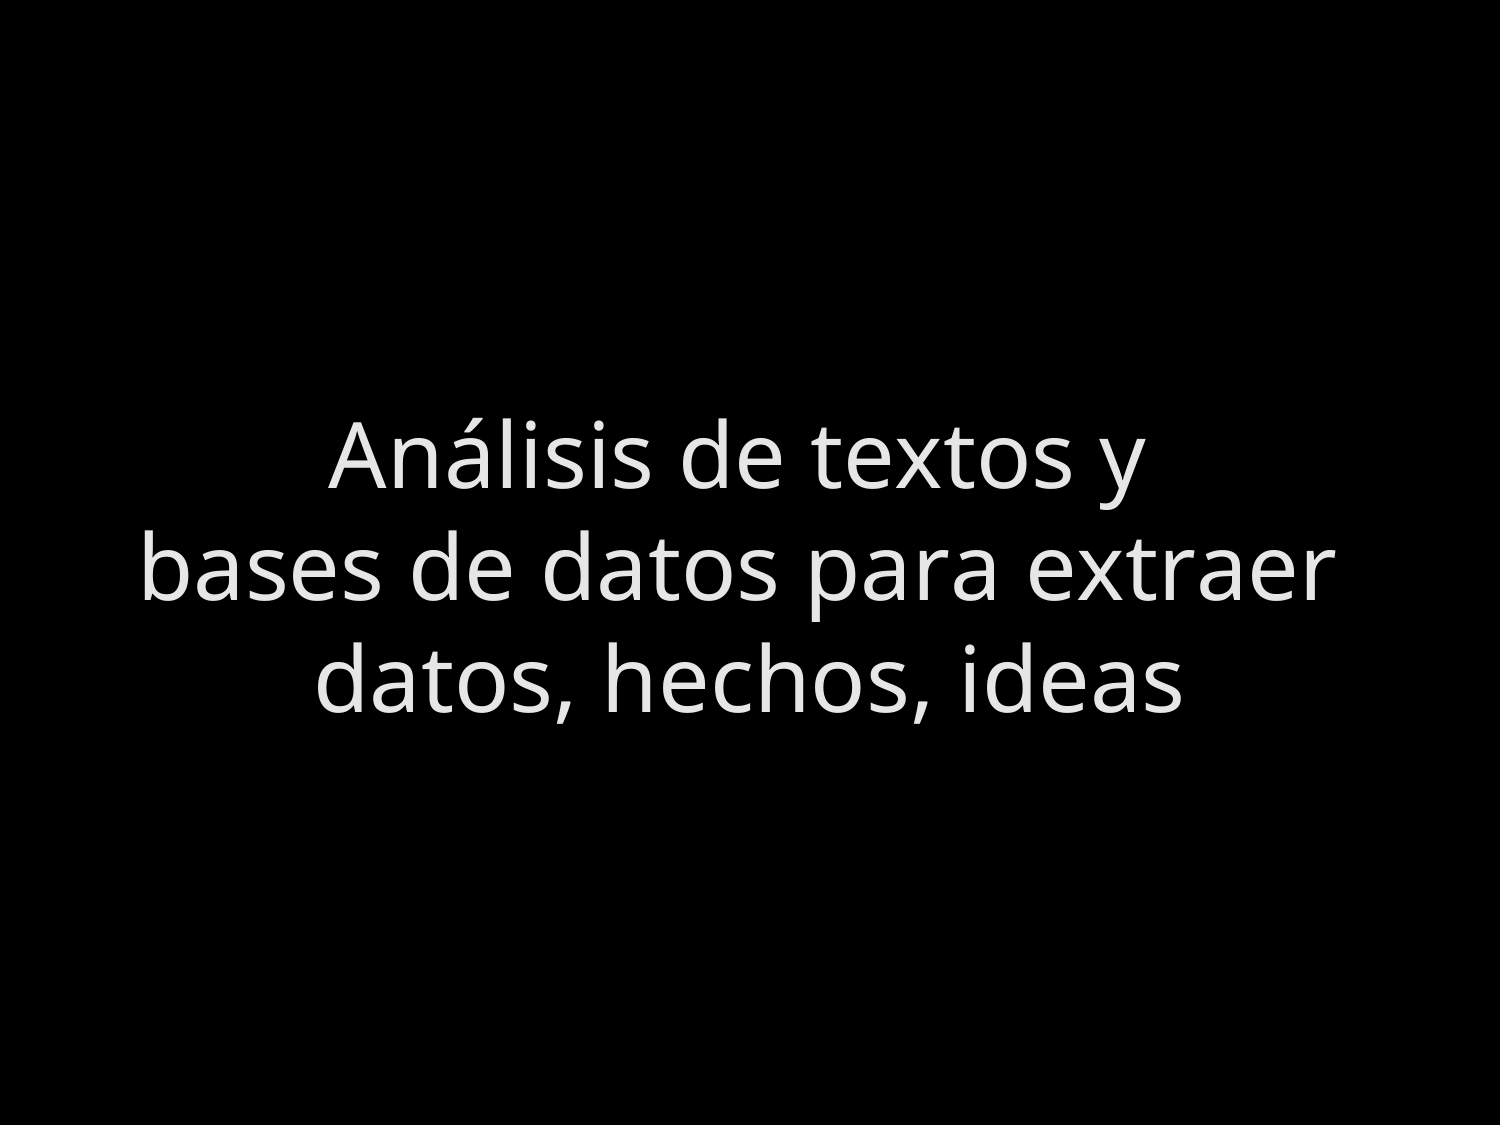

# Análisis de textos y
bases de datos para extraer
datos, hechos, ideas